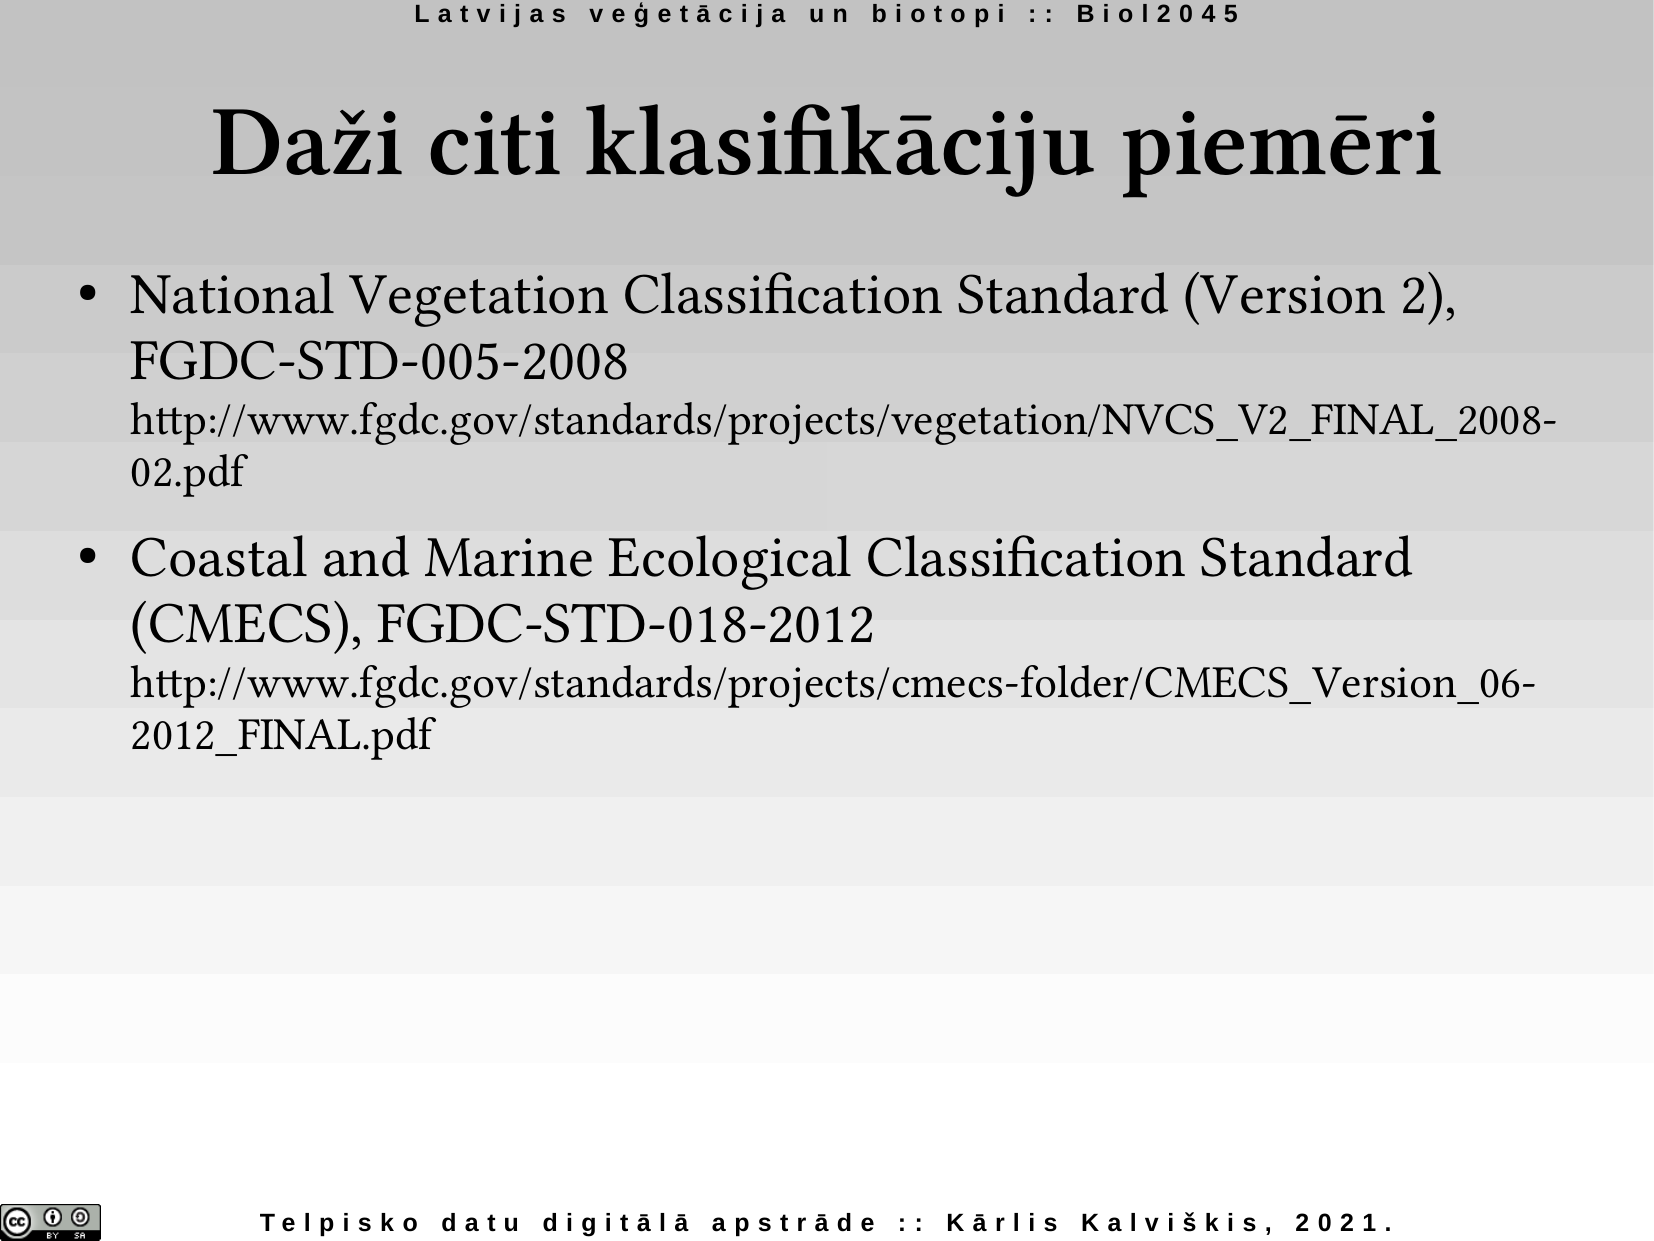

# Daži citi klasifikāciju piemēri
National Vegetation Classification Standard (Version 2), FGDC-STD-005-2008
http://www.fgdc.gov/standards/projects/vegetation/NVCS_V2_FINAL_2008-02.pdf
Coastal and Marine Ecological Classification Standard (CMECS), FGDC-STD-018-2012 	http://www.fgdc.gov/standards/projects/cmecs-folder/CMECS_Version_06-2012_FINAL.pdf